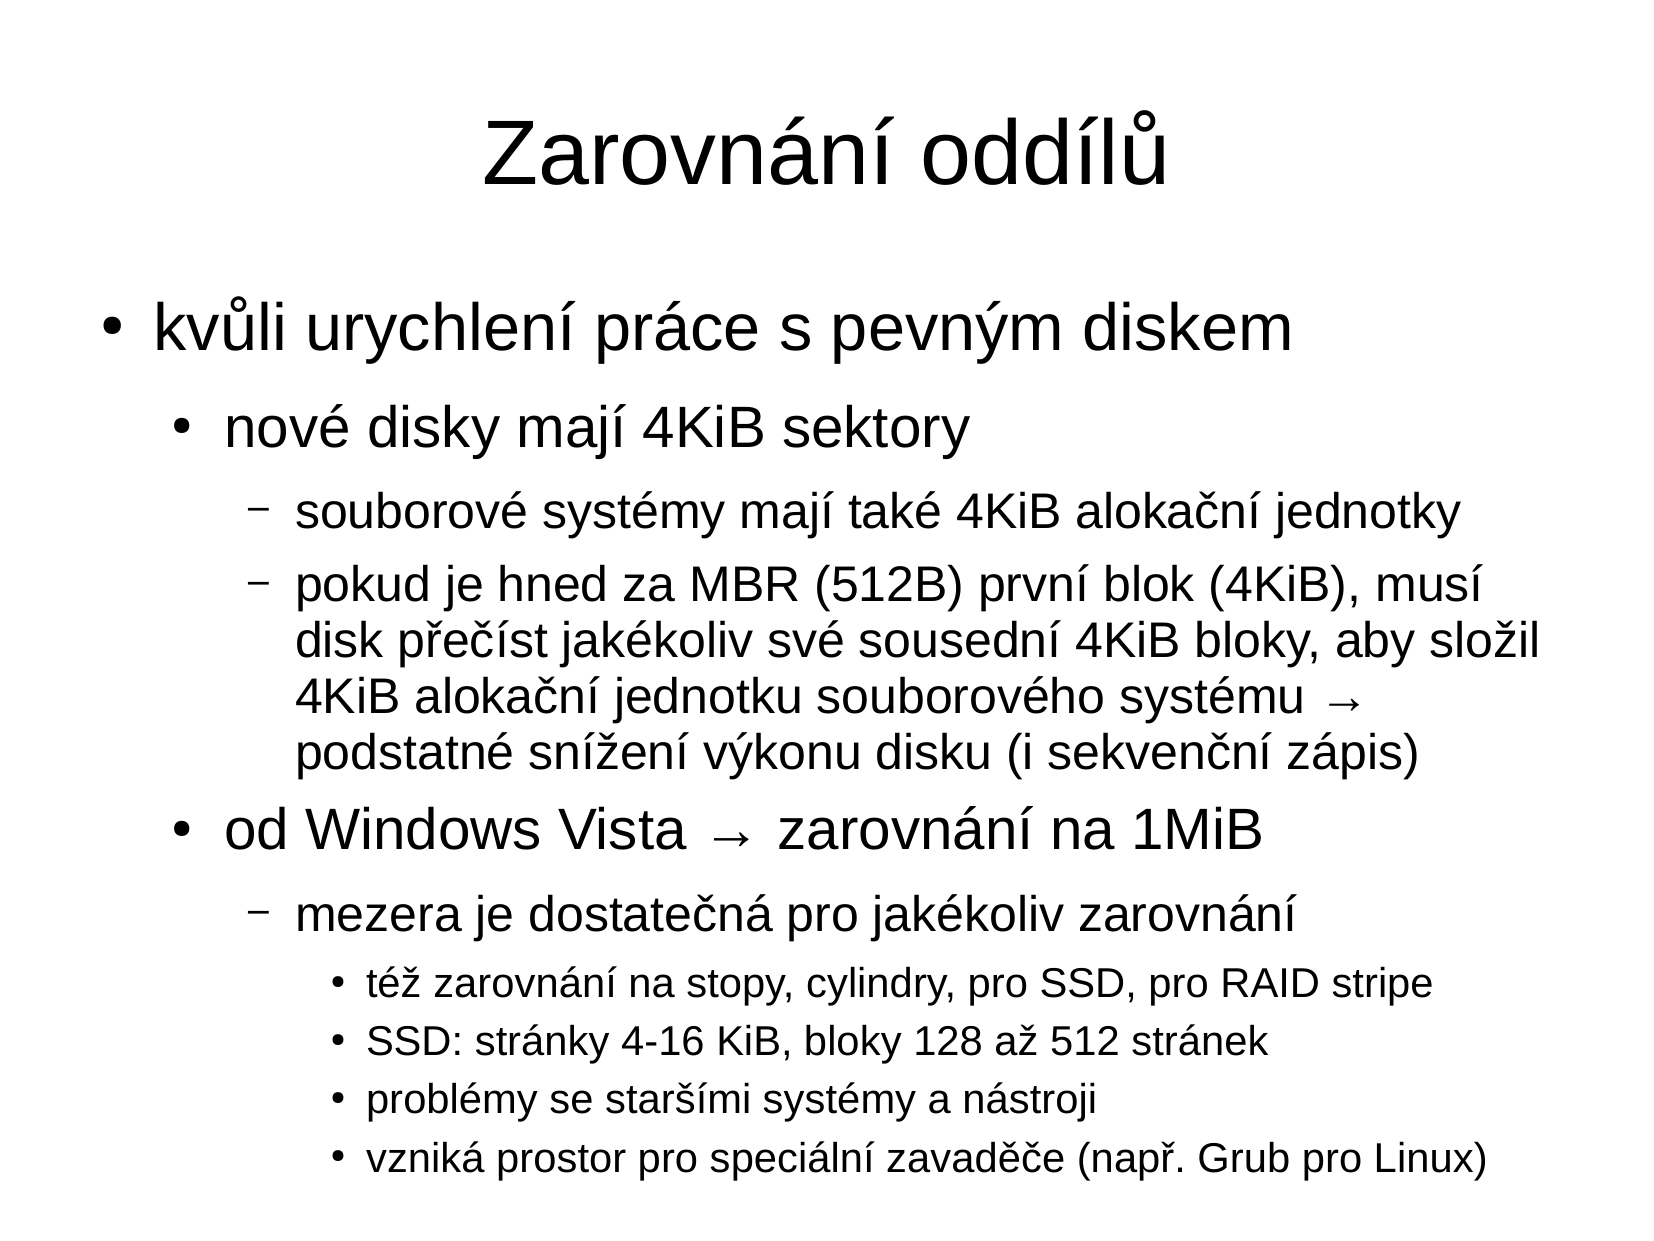

# Zarovnání oddílů
kvůli urychlení práce s pevným diskem
nové disky mají 4KiB sektory
souborové systémy mají také 4KiB alokační jednotky
pokud je hned za MBR (512B) první blok (4KiB), musí disk přečíst jakékoliv své sousední 4KiB bloky, aby složil 4KiB alokační jednotku souborového systému → podstatné snížení výkonu disku (i sekvenční zápis)
od Windows Vista → zarovnání na 1MiB
mezera je dostatečná pro jakékoliv zarovnání
též zarovnání na stopy, cylindry, pro SSD, pro RAID stripe
SSD: stránky 4-16 KiB, bloky 128 až 512 stránek
problémy se staršími systémy a nástroji
vzniká prostor pro speciální zavaděče (např. Grub pro Linux)